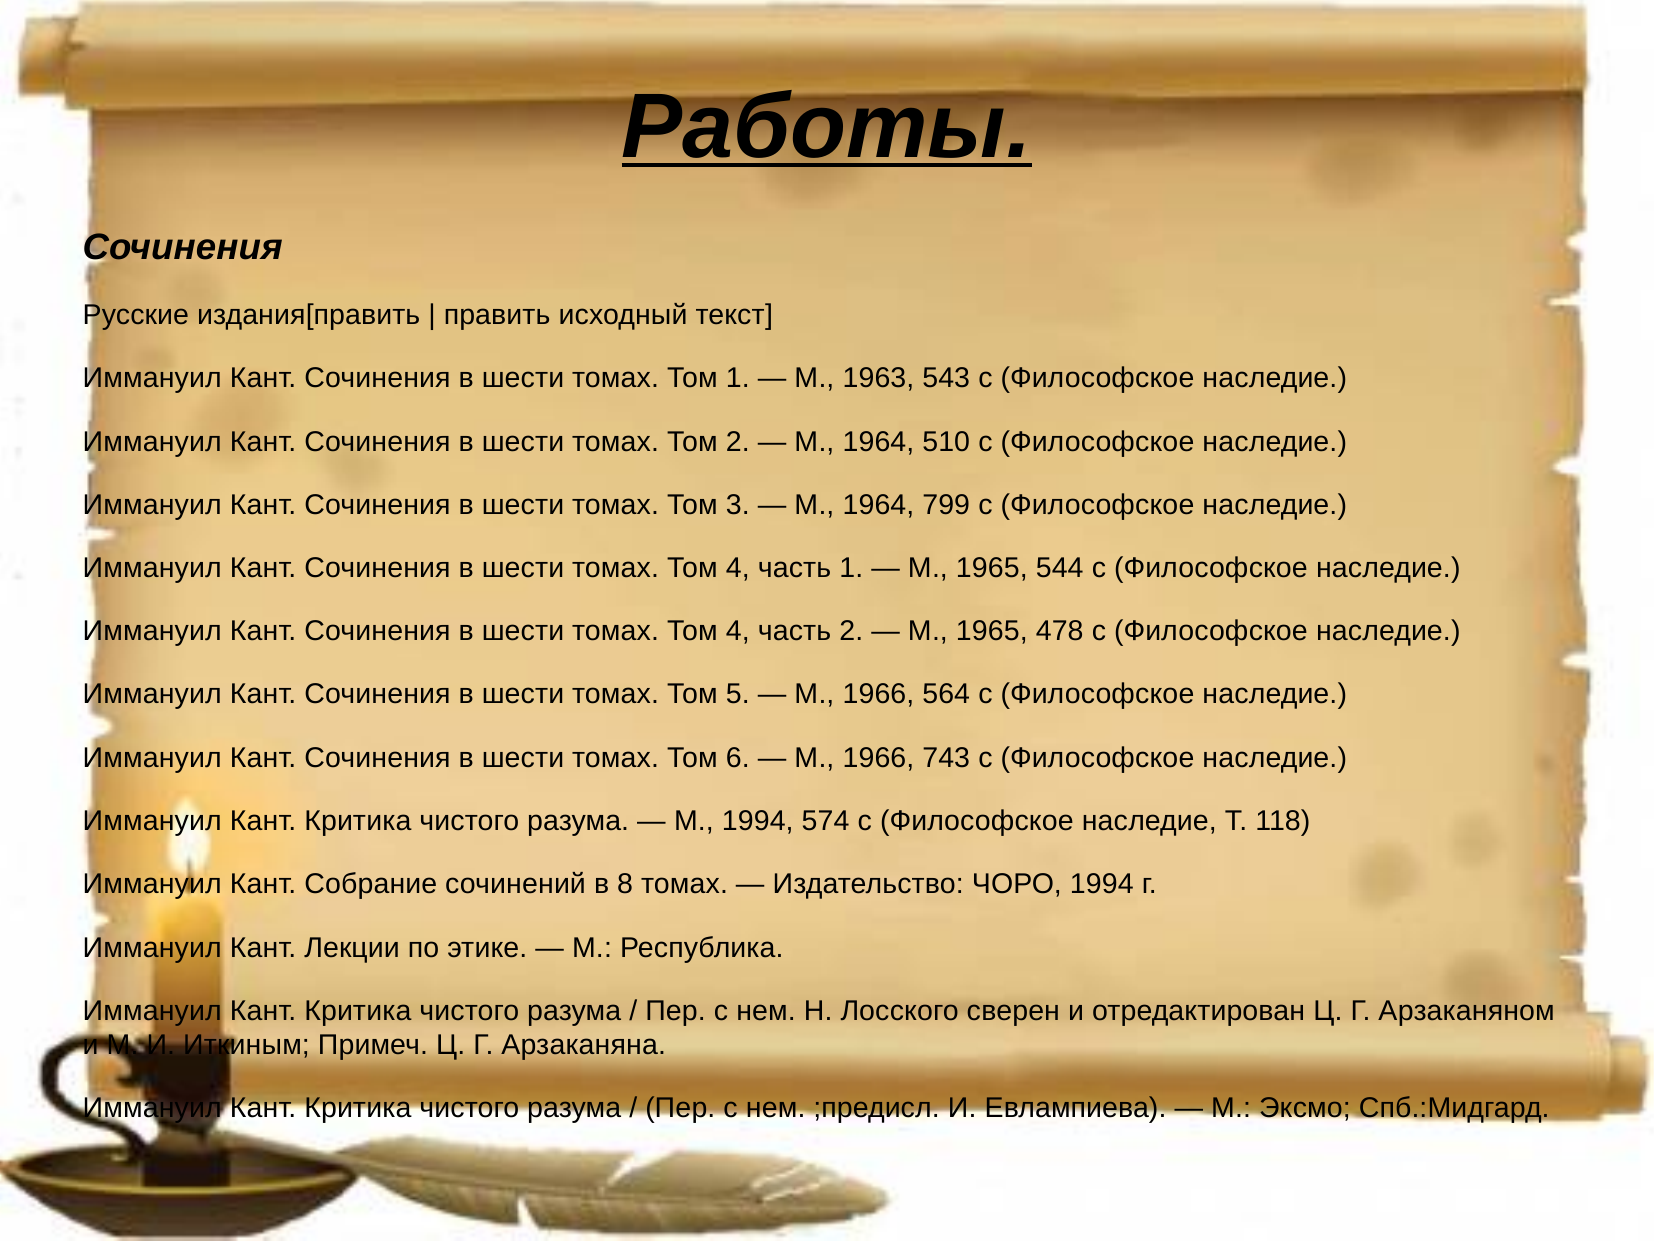

# Работы.
Сочинения
Русские издания[править | править исходный текст]
Иммануил Кант. Сочинения в шести томах. Том 1. — М., 1963, 543 с (Философское наследие.)
Иммануил Кант. Сочинения в шести томах. Том 2. — М., 1964, 510 с (Философское наследие.)
Иммануил Кант. Сочинения в шести томах. Том 3. — М., 1964, 799 с (Философское наследие.)
Иммануил Кант. Сочинения в шести томах. Том 4, часть 1. — М., 1965, 544 с (Философское наследие.)
Иммануил Кант. Сочинения в шести томах. Том 4, часть 2. — М., 1965, 478 с (Философское наследие.)
Иммануил Кант. Сочинения в шести томах. Том 5. — М., 1966, 564 с (Философское наследие.)
Иммануил Кант. Сочинения в шести томах. Том 6. — М., 1966, 743 с (Философское наследие.)
Иммануил Кант. Критика чистого разума. — М., 1994, 574 с (Философское наследие, Т. 118)
Иммануил Кант. Собрание сочинений в 8 томах. — Издательство: ЧОРО, 1994 г.
Иммануил Кант. Лекции по этике. — М.: Республика.
Иммануил Кант. Критика чистого разума / Пер. с нем. Н. Лосского сверен и отредактирован Ц. Г. Арзаканяном и М. И. Иткиным; Примеч. Ц. Г. Арзаканяна.
Иммануил Кант. Критика чистого разума / (Пер. с нем. ;предисл. И. Евлампиева). — М.: Эксмо; Спб.:Мидгард.